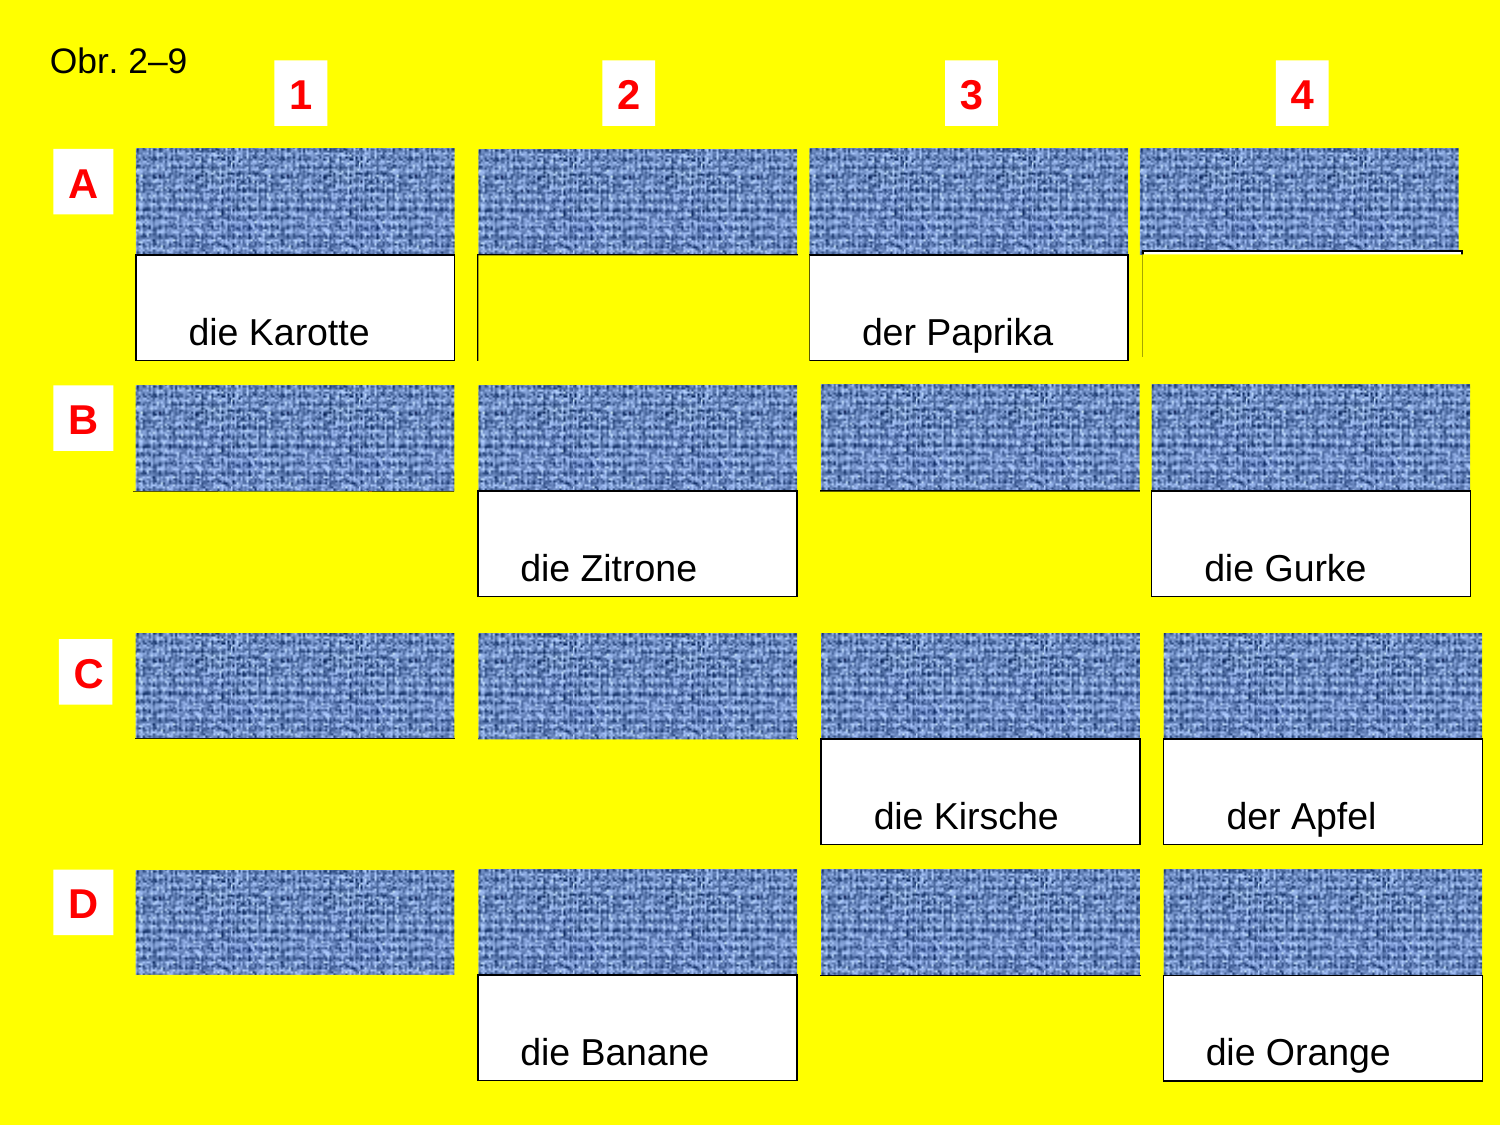

Obr. 2‒9
1
2
3
4
A
 die Karotte
 der Paprika
B
 die Zitrone
 die Gurke
C
 die Kirsche
 der Apfel
D
 die Banane
 die Orange